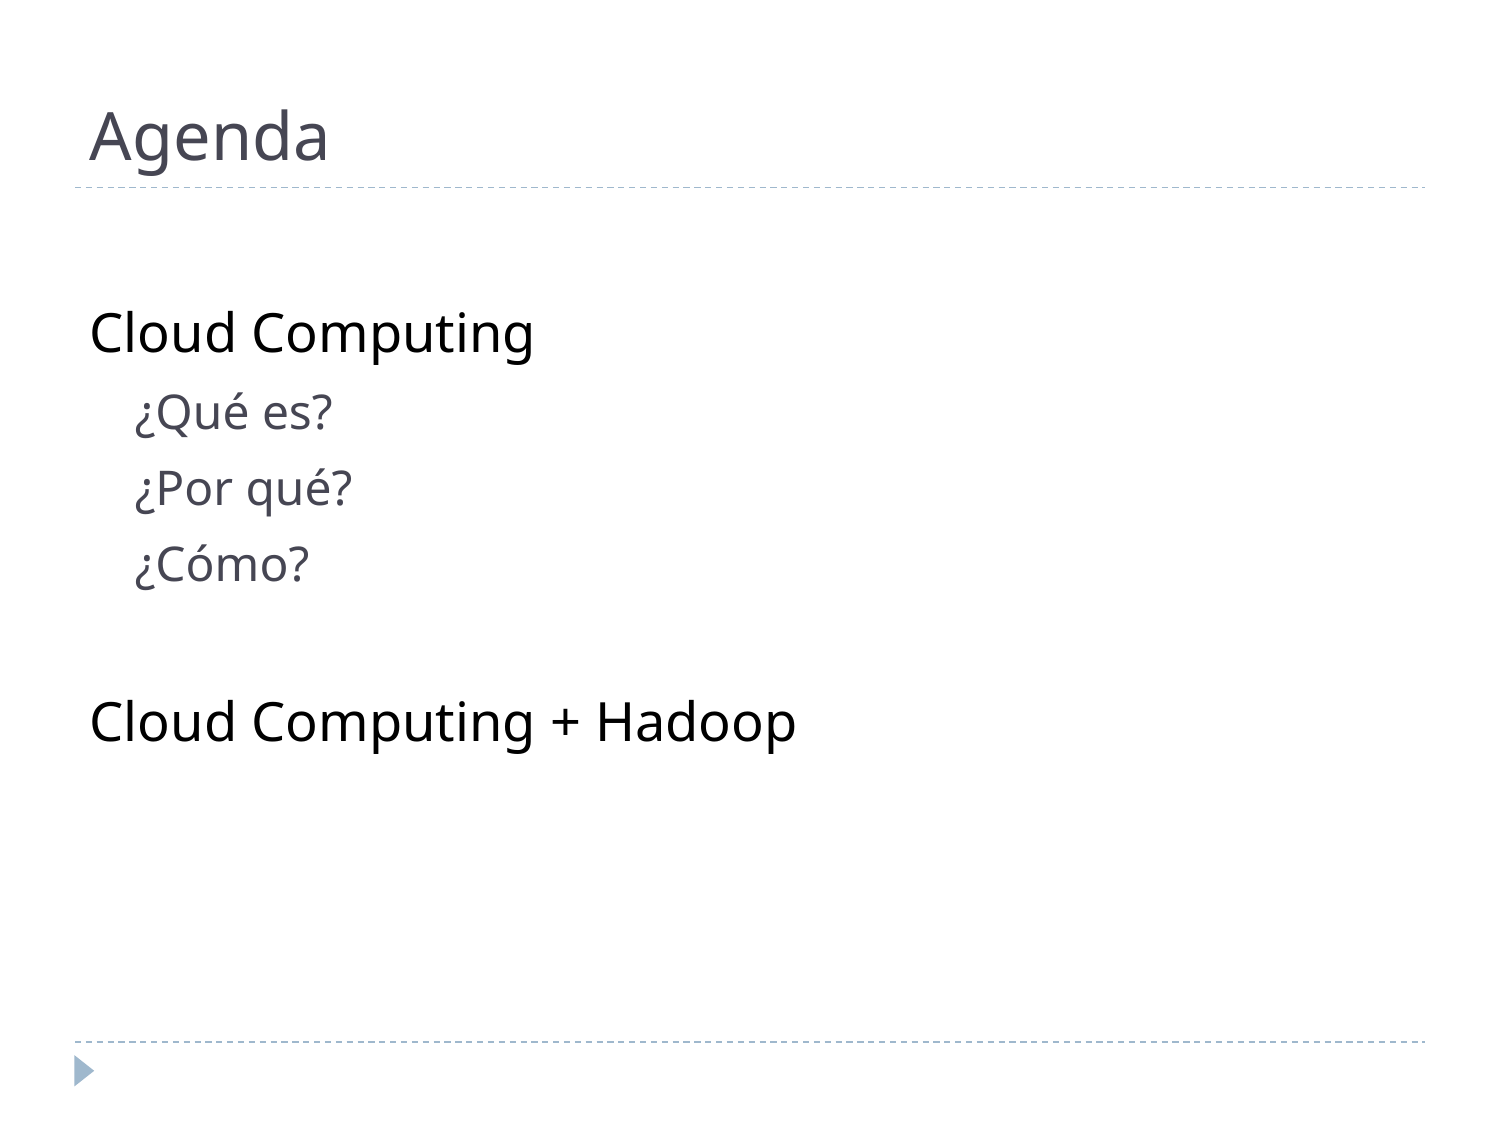

# Agenda
Cloud Computing
¿Qué es?
¿Por qué?
¿Cómo?
Cloud Computing + Hadoop